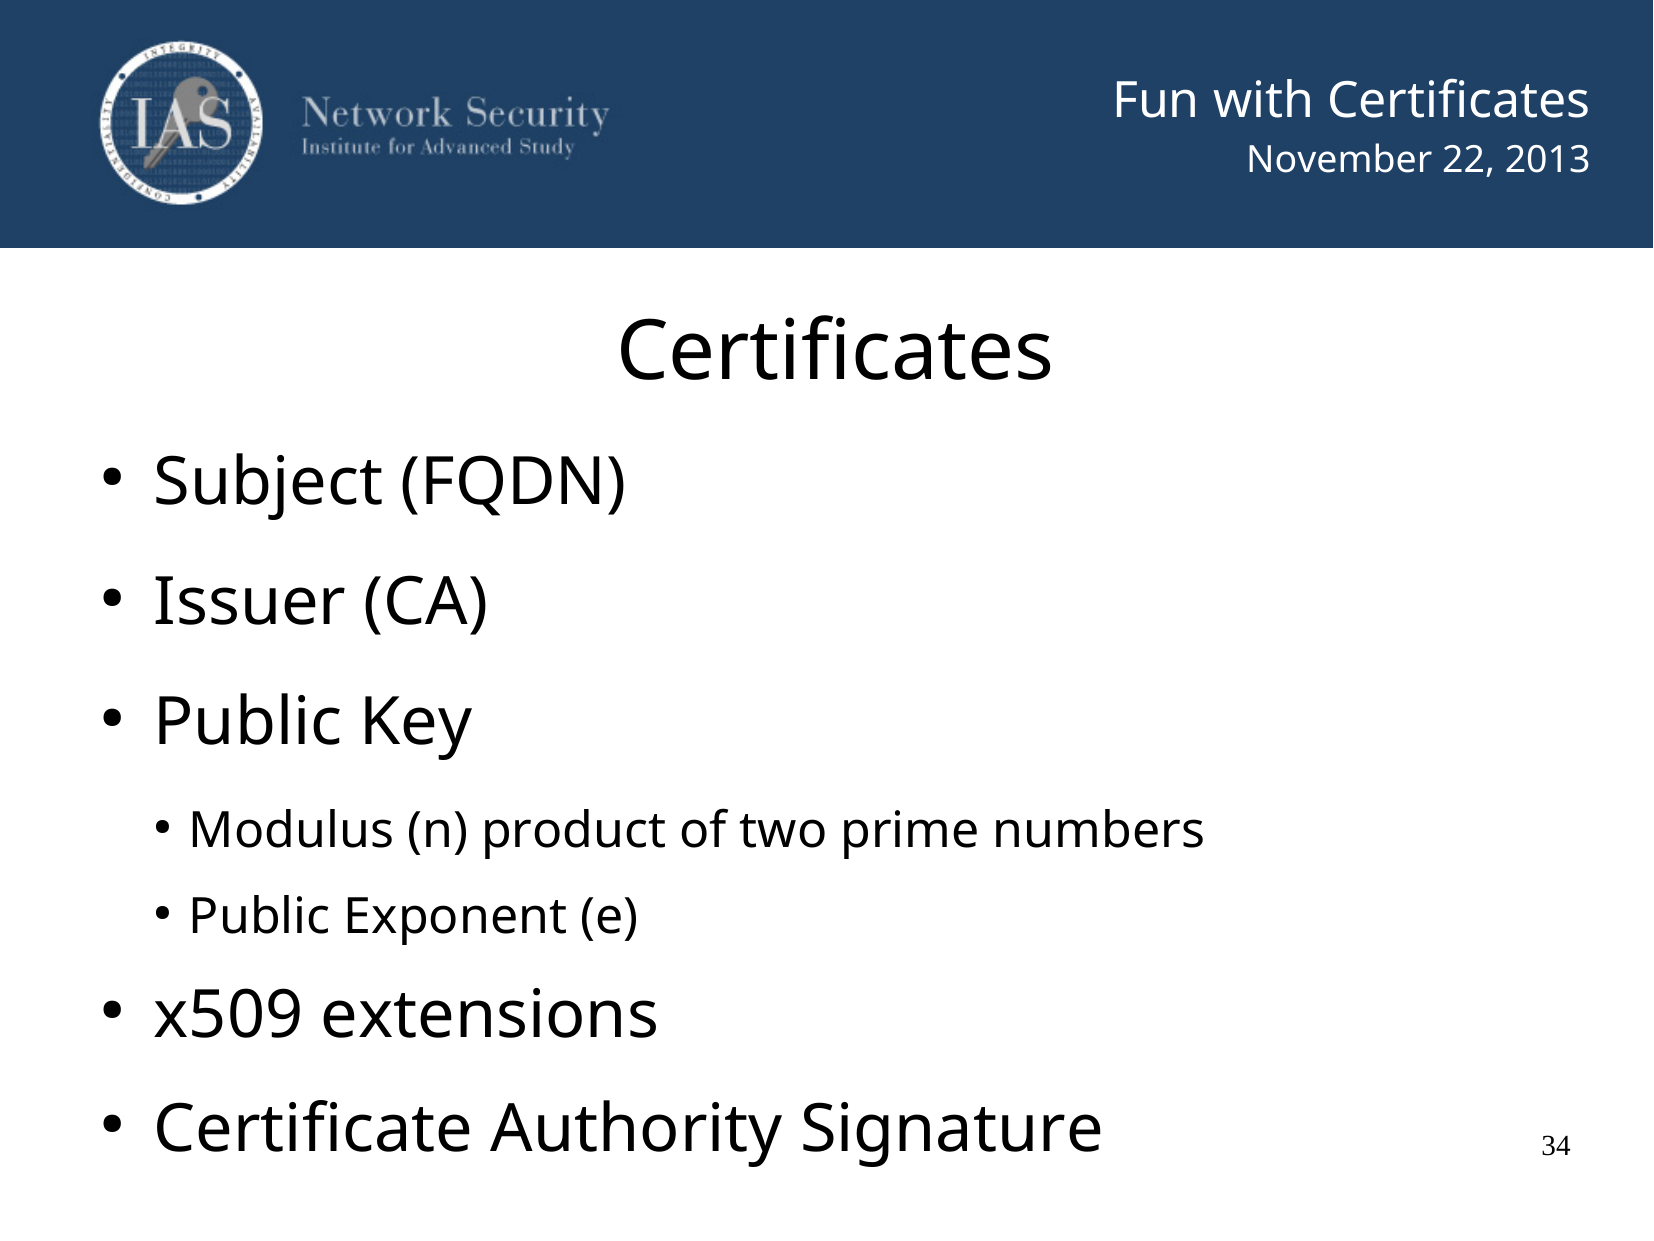

# Certificates
Subject (FQDN)
Issuer (CA)
Public Key
Modulus (n) product of two prime numbers
Public Exponent (e)
x509 extensions
Certificate Authority Signature
34